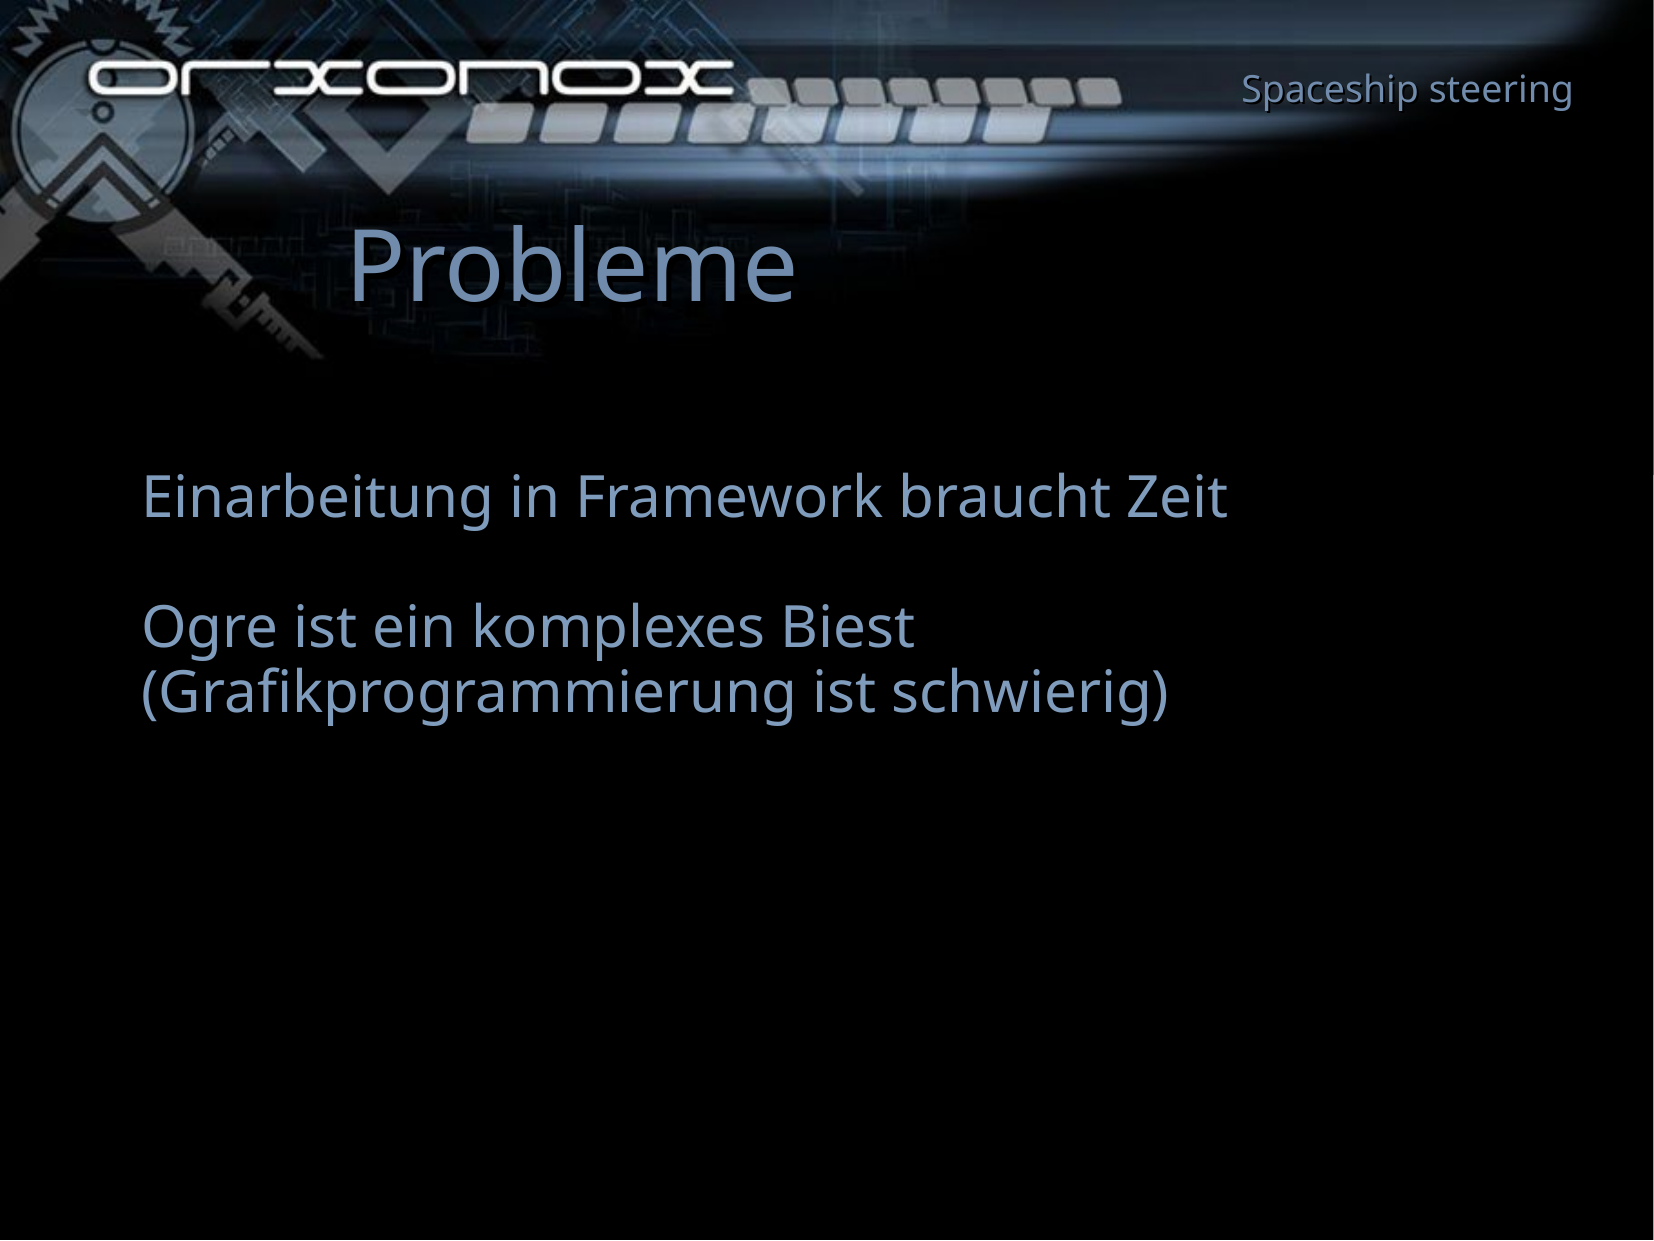

Spaceship steering
Probleme
Einarbeitung in Framework braucht Zeit
Ogre ist ein komplexes Biest
(Grafikprogrammierung ist schwierig)